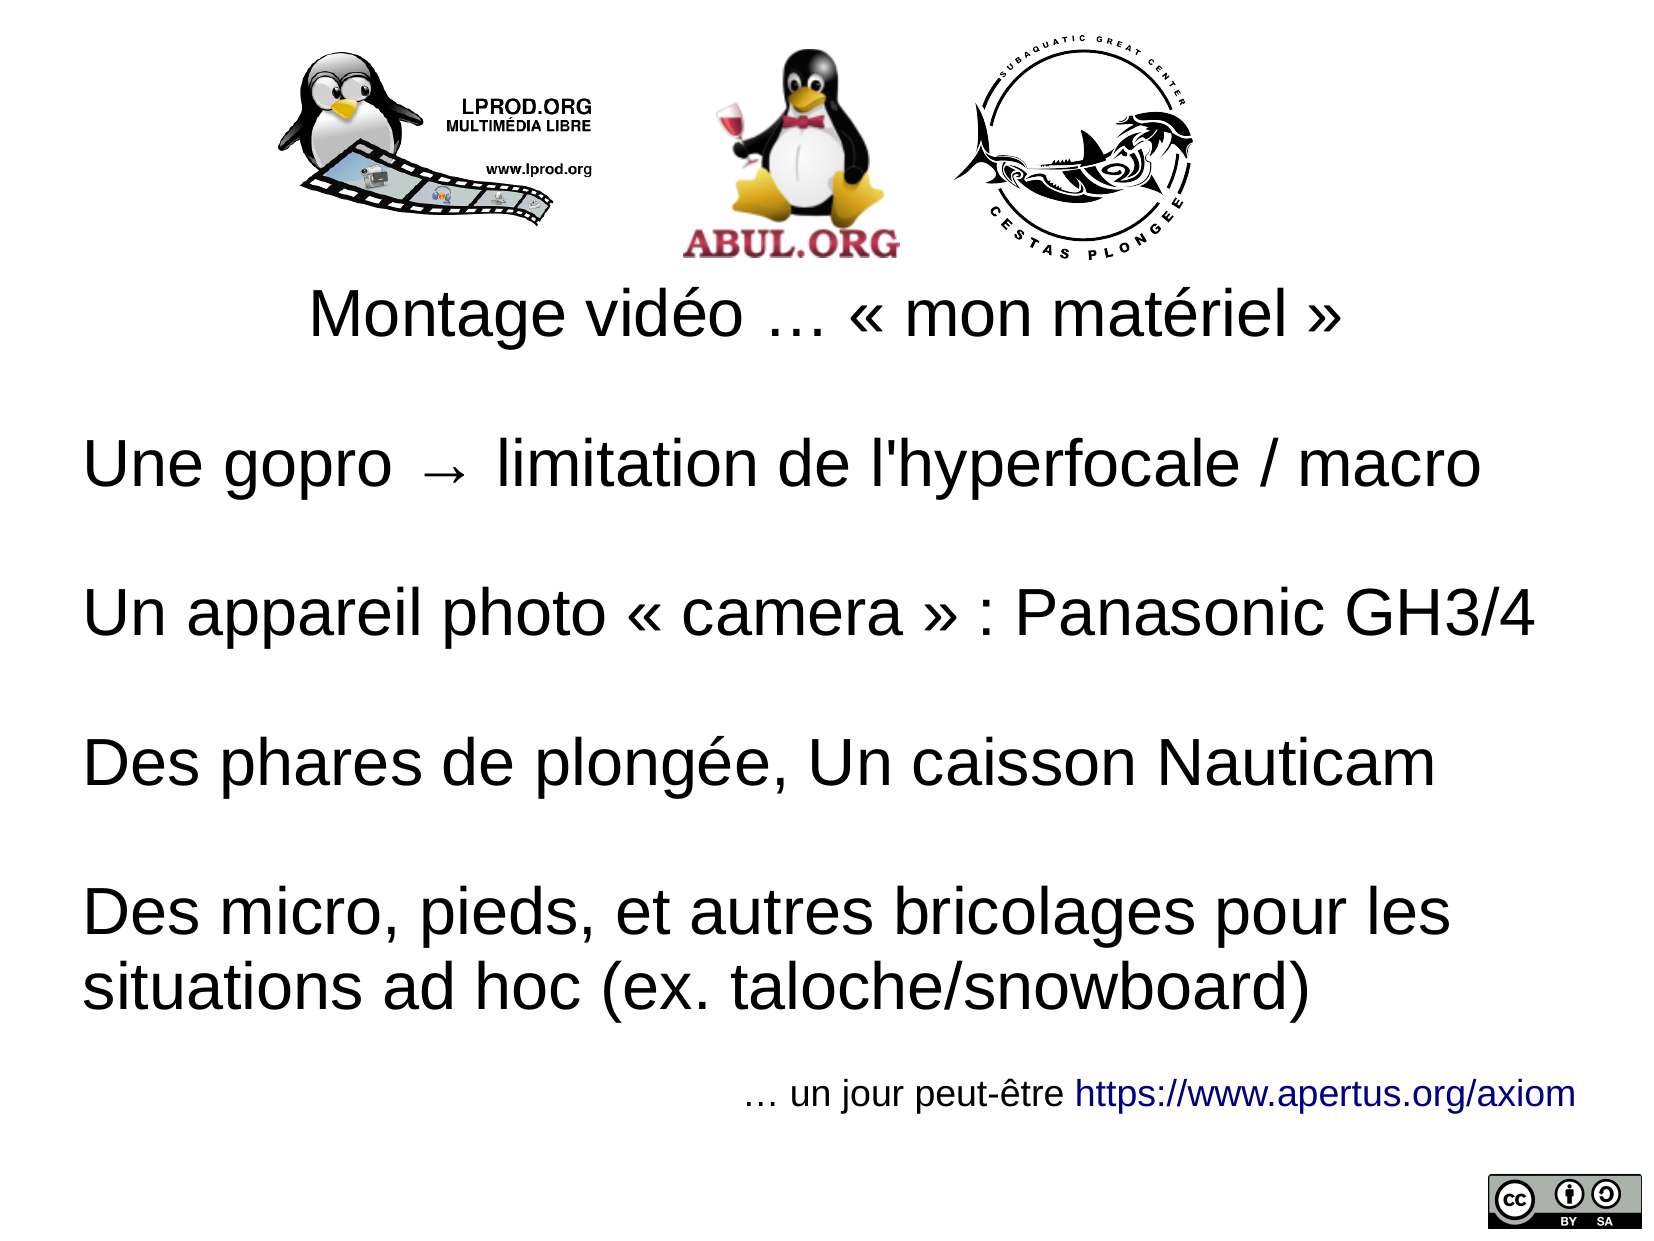

# Montage vidéo … « mon matériel »
Une gopro → limitation de l'hyperfocale / macro
Un appareil photo « camera » : Panasonic GH3/4
Des phares de plongée, Un caisson Nauticam
Des micro, pieds, et autres bricolages pour les situations ad hoc (ex. taloche/snowboard)
… un jour peut-être https://www.apertus.org/axiom